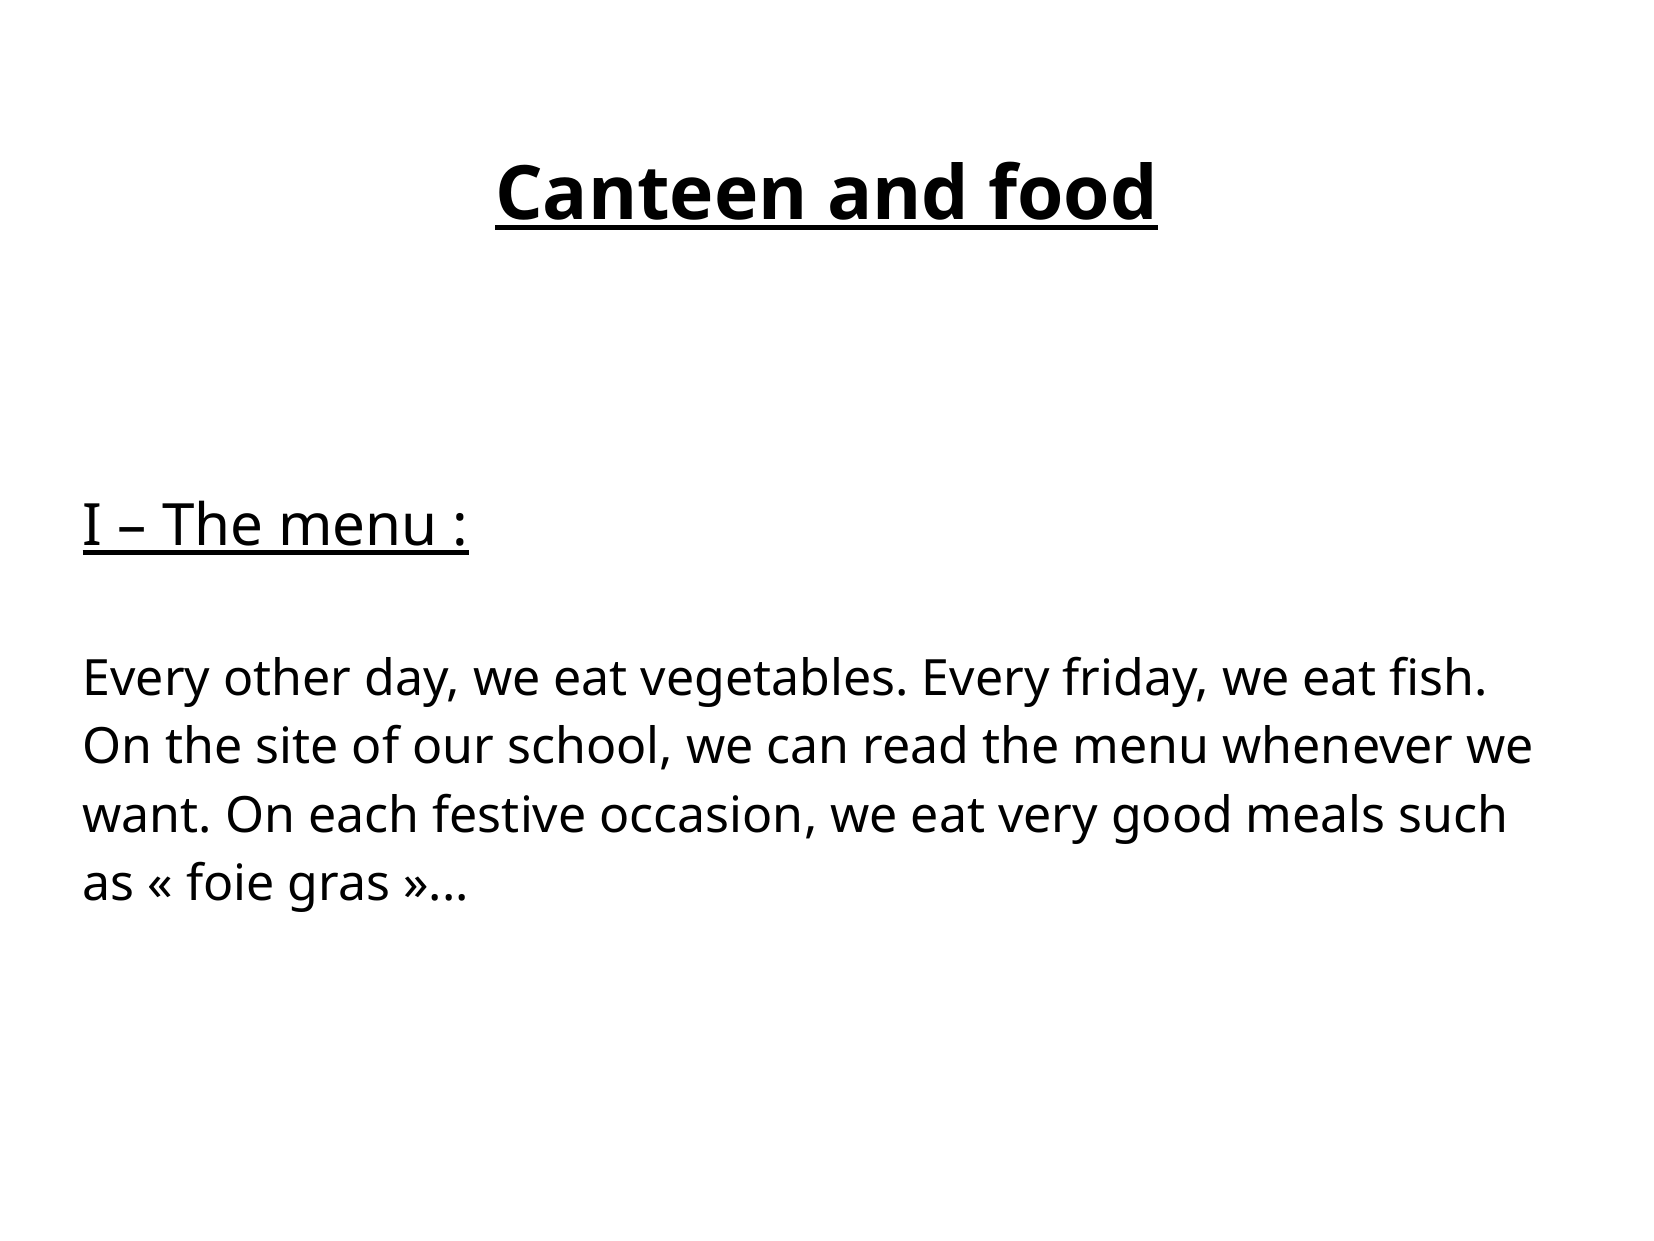

# Canteen and food
I – The menu :
Every other day, we eat vegetables. Every friday, we eat fish. On the site of our school, we can read the menu whenever we want. On each festive occasion, we eat very good meals such as « foie gras »...